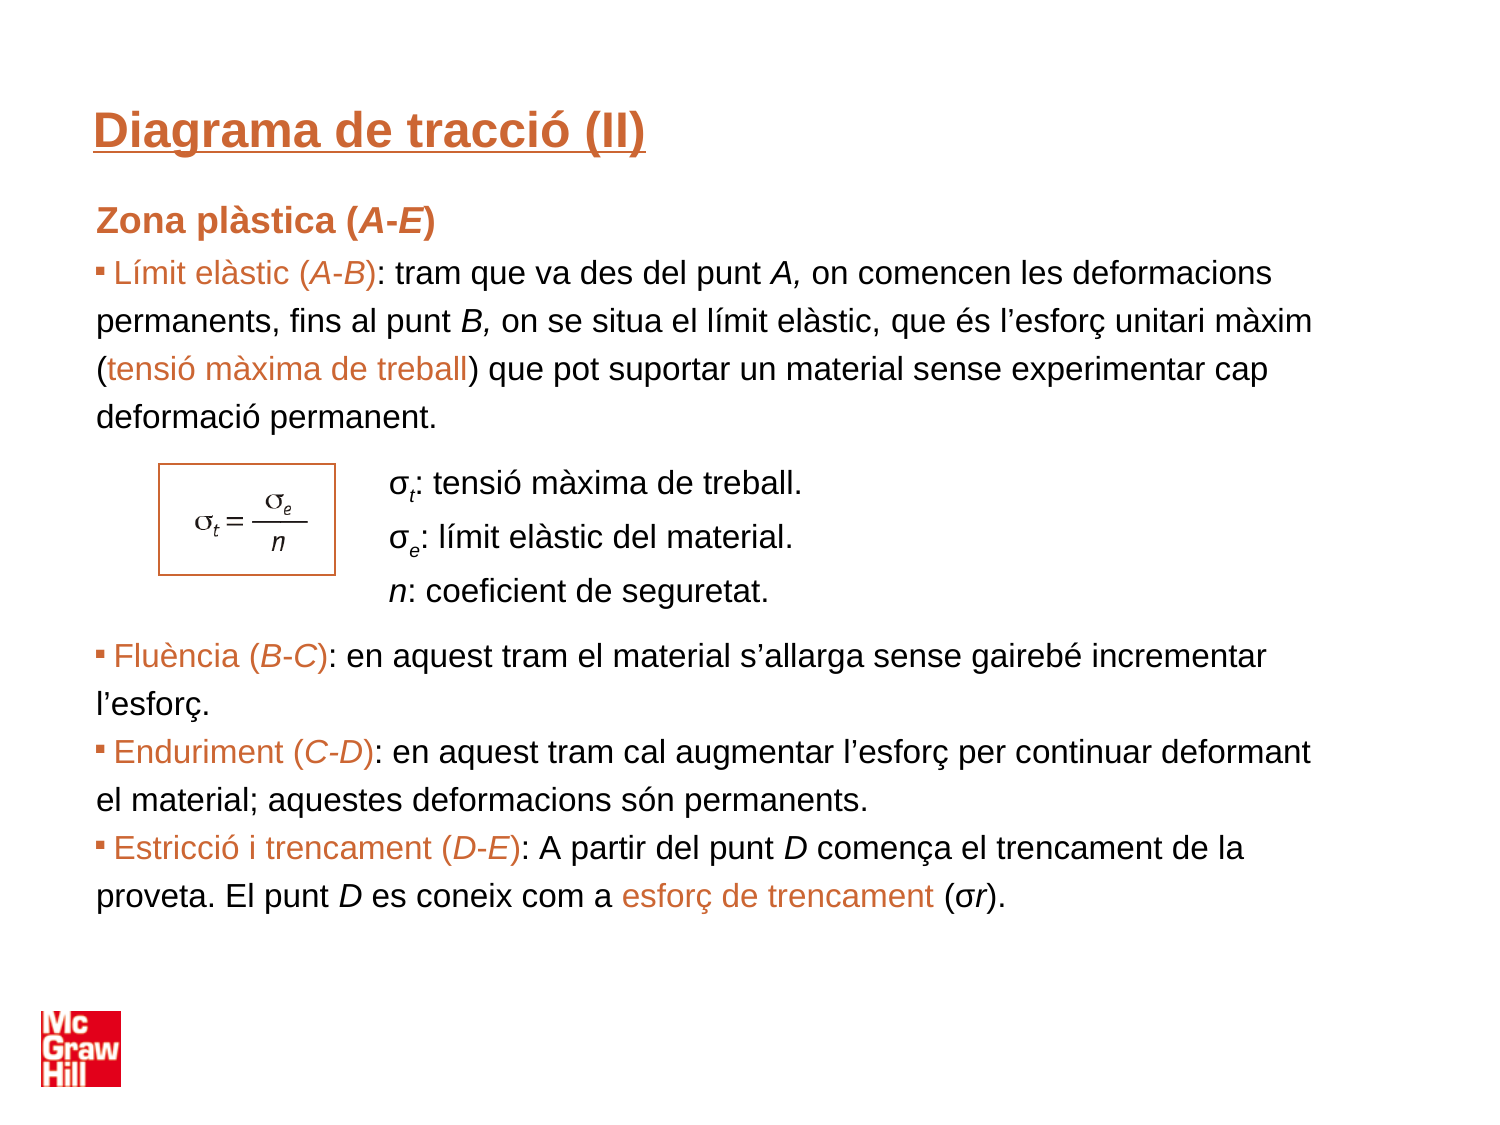

Diagrama de tracció (II)
Zona plàstica (A-E)
 Límit elàstic (A-B): tram que va des del punt A, on comencen les deformacions permanents, fins al punt B, on se situa el límit elàstic, que és l’esforç unitari màxim (tensió màxima de treball) que pot suportar un material sense experimentar cap deformació permanent.
 Fluència (B-C): en aquest tram el material s’allarga sense gairebé incrementar l’esforç.
 Enduriment (C-D): en aquest tram cal augmentar l’esforç per continuar deformant el material; aquestes deformacions són permanents.
 Estricció i trencament (D-E): A partir del punt D comença el trencament de la proveta. El punt D es coneix com a esforç de trencament (σr).
σt: tensió màxima de treball.
σe: límit elàstic del material.
n: coeficient de seguretat.